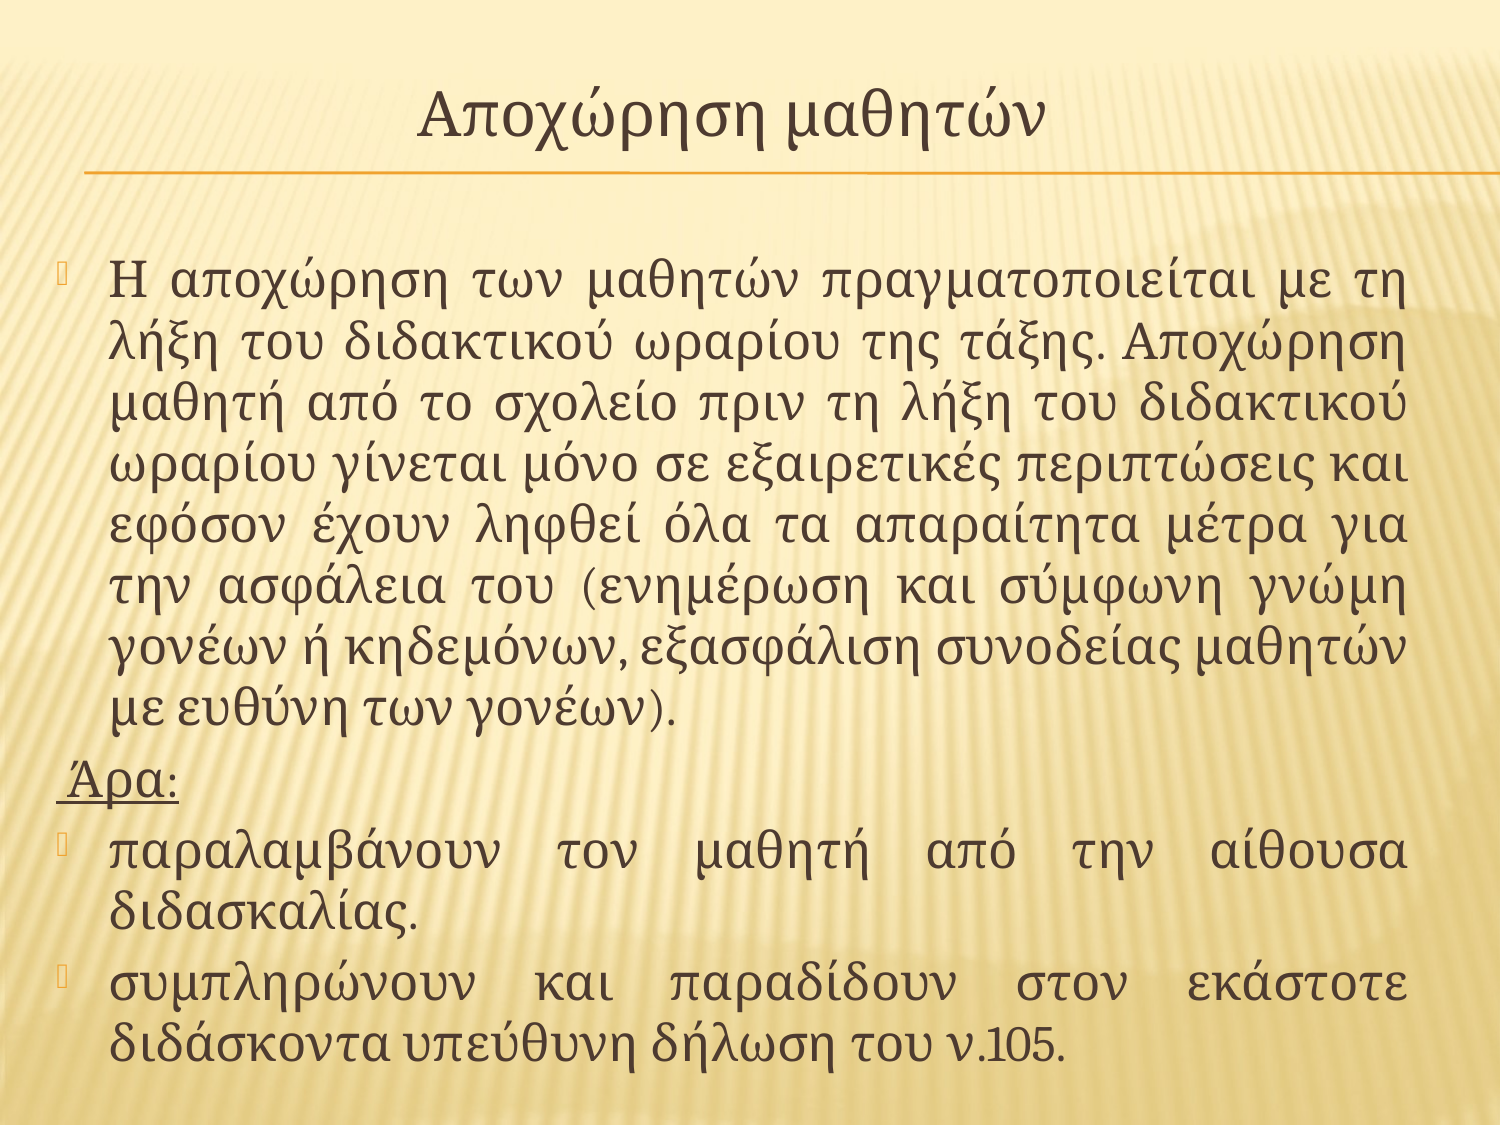

# Αποχώρηση μαθητών
Η αποχώρηση των μαθητών πραγματοποιείται με τη λήξη του διδακτικού ωραρίου της τάξης. Αποχώρηση μαθητή από το σχολείο πριν τη λήξη του διδακτικού ωραρίου γίνεται μόνο σε εξαιρετικές περιπτώσεις και εφόσον έχουν ληφθεί όλα τα απαραίτητα μέτρα για την ασφάλεια του (ενημέρωση και σύμφωνη γνώμη γονέων ή κηδεμόνων, εξασφάλιση συνοδείας μαθητών με ευθύνη των γονέων).
 Άρα:
παραλαμβάνουν τον μαθητή από την αίθουσα διδασκαλίας.
συμπληρώνουν και παραδίδουν στον εκάστοτε διδάσκοντα υπεύθυνη δήλωση του ν.105.